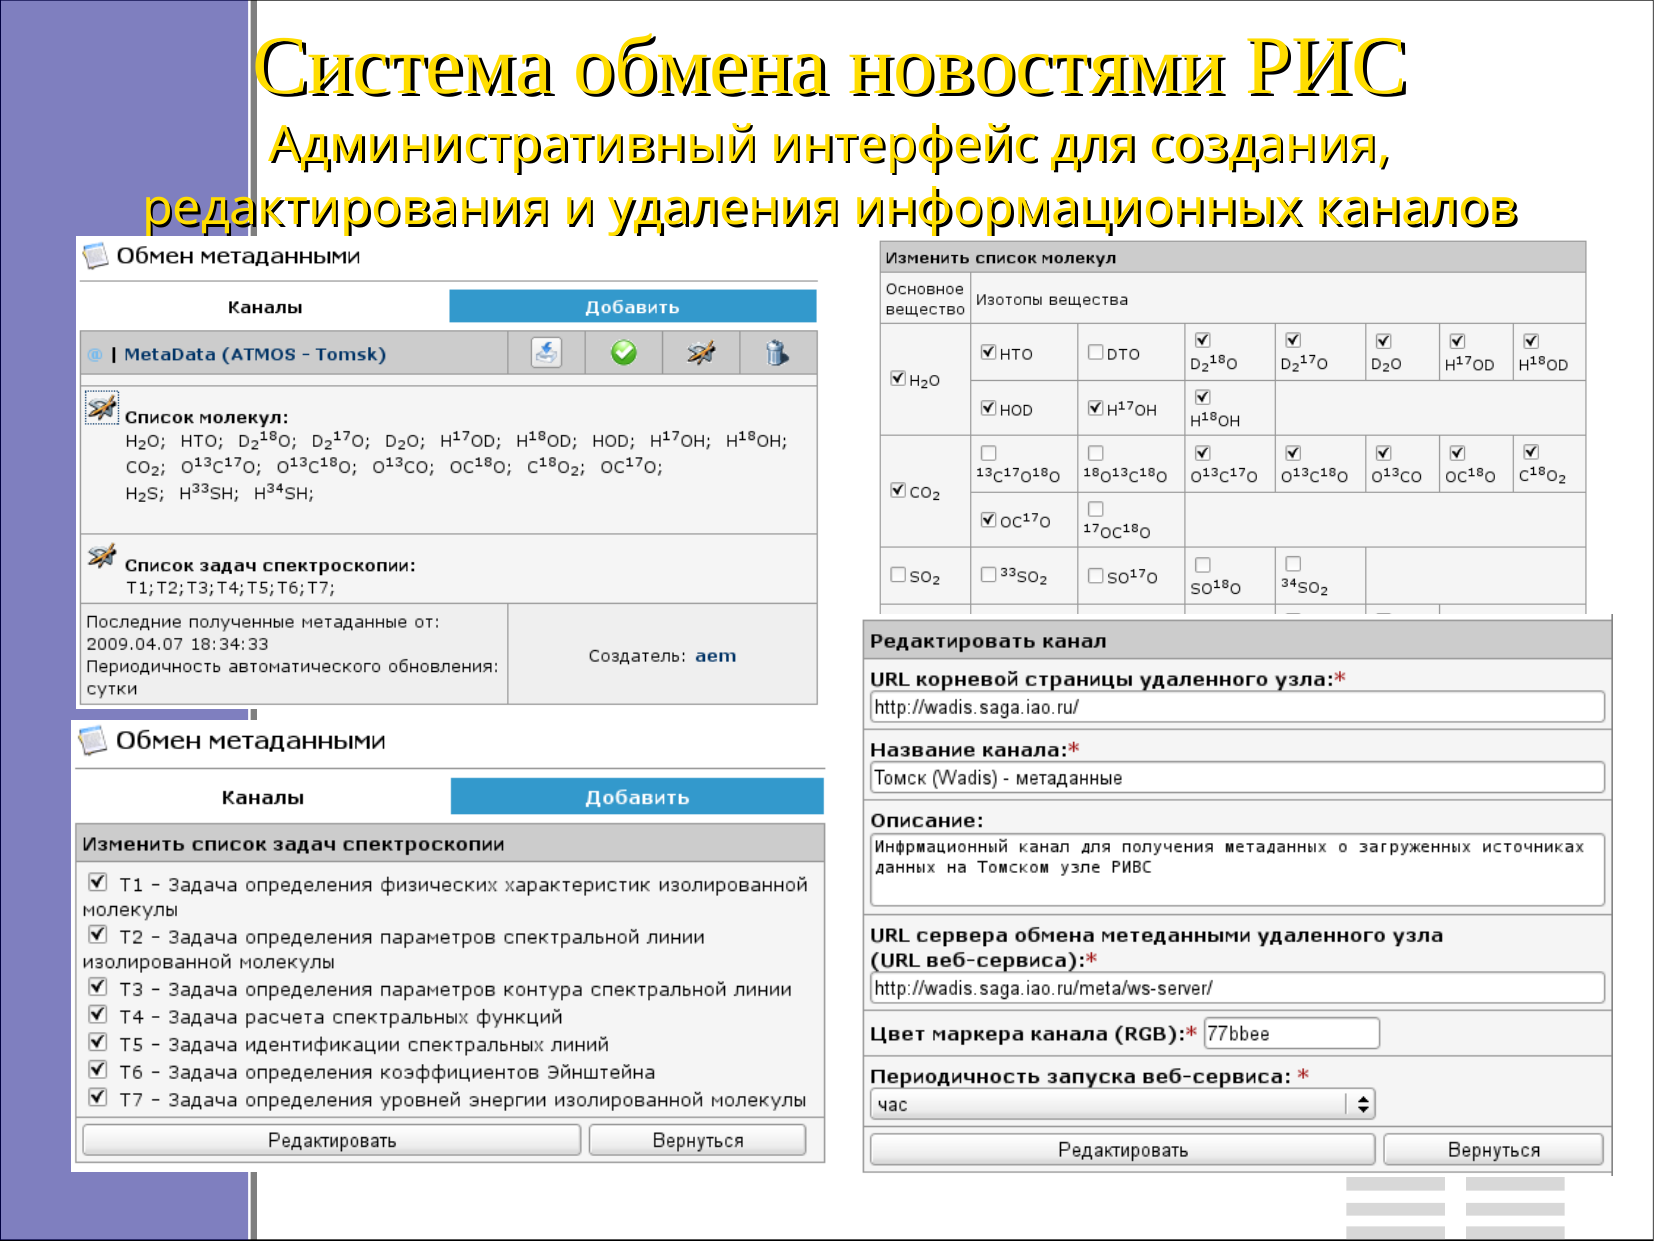

# Система обмена новостями РИС Административный интерфейс для создания, редактирования и удаления информационных каналов
Редактирование атрибутов
новостного канала
Список новостных каналов